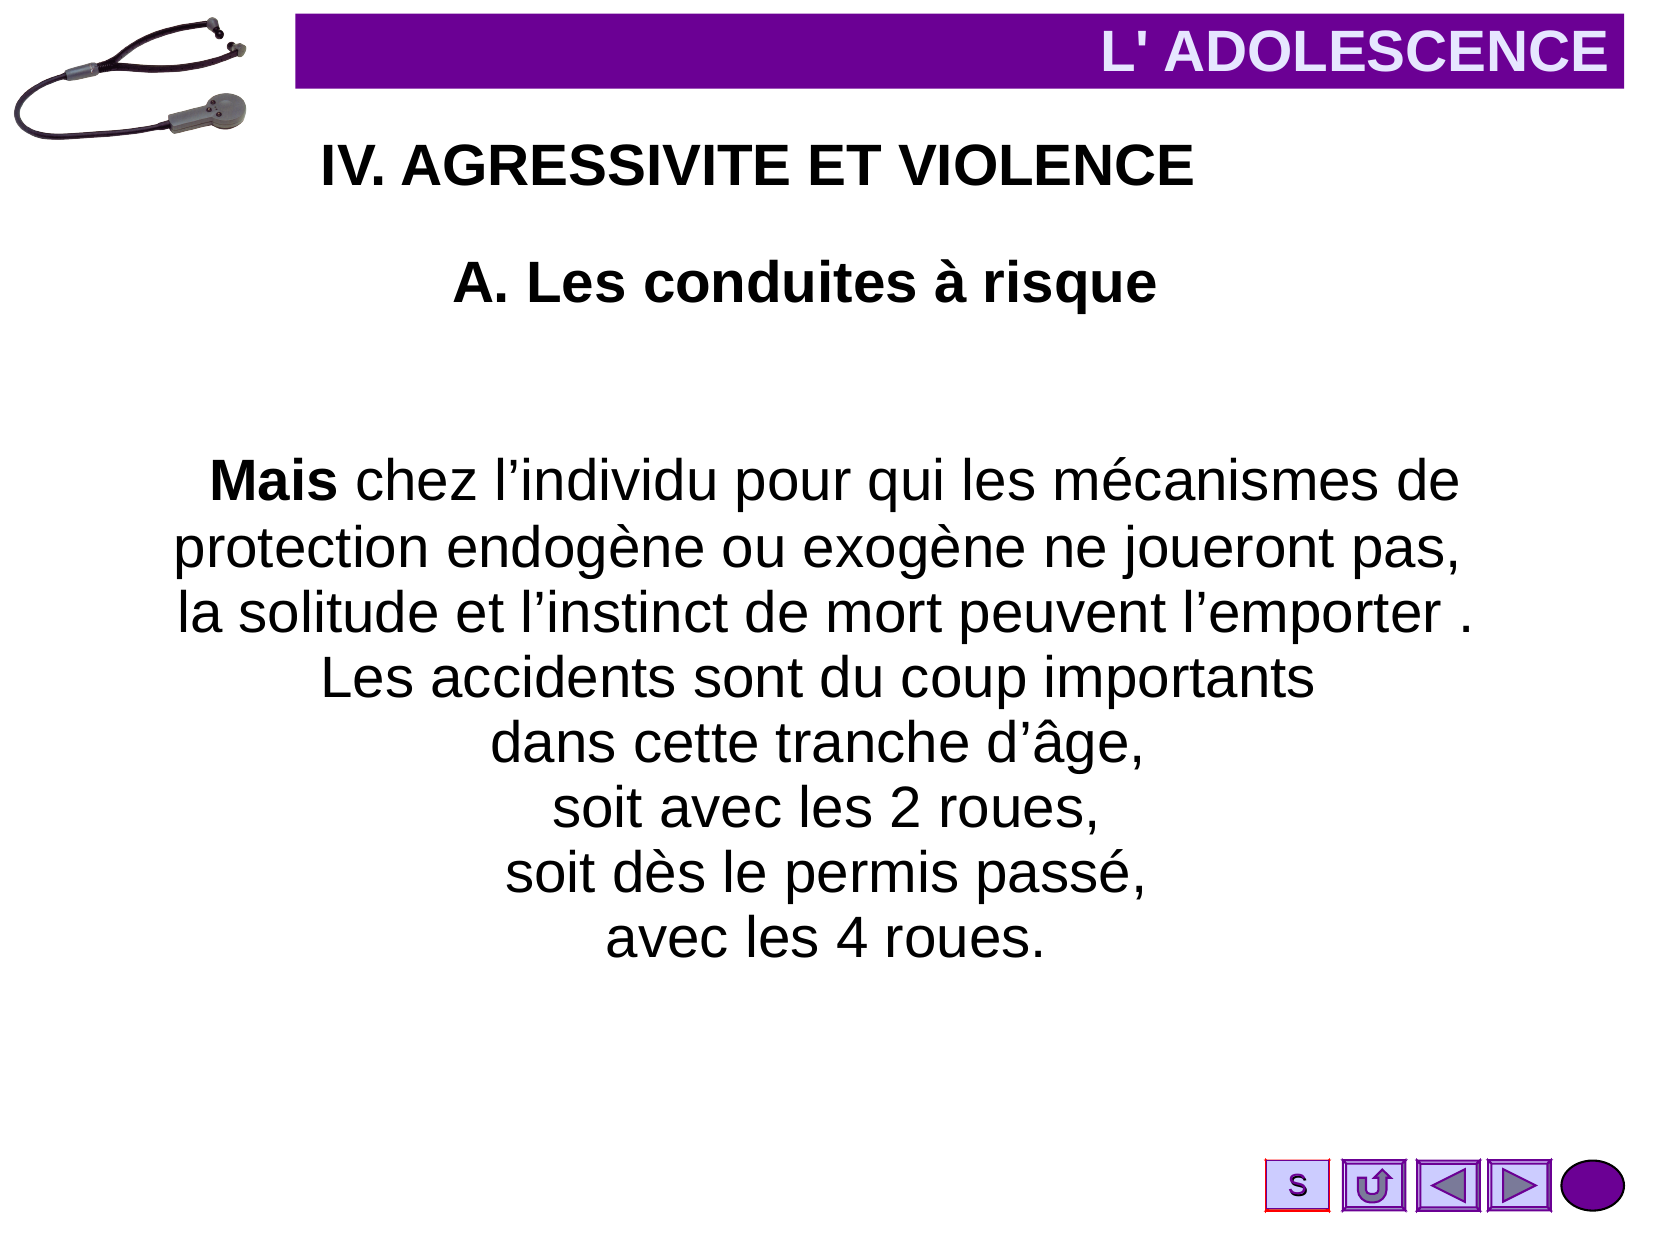

L' ADOLESCENCE
IV. AGRESSIVITE ET VIOLENCE
A. Les conduites à risque
 Mais chez l’individu pour qui les mécanismes de protection endogène ou exogène ne joueront pas,
la solitude et l’instinct de mort peuvent l’emporter .
Les accidents sont du coup importants
dans cette tranche d’âge,
soit avec les 2 roues,
 soit dès le permis passé,
avec les 4 roues.